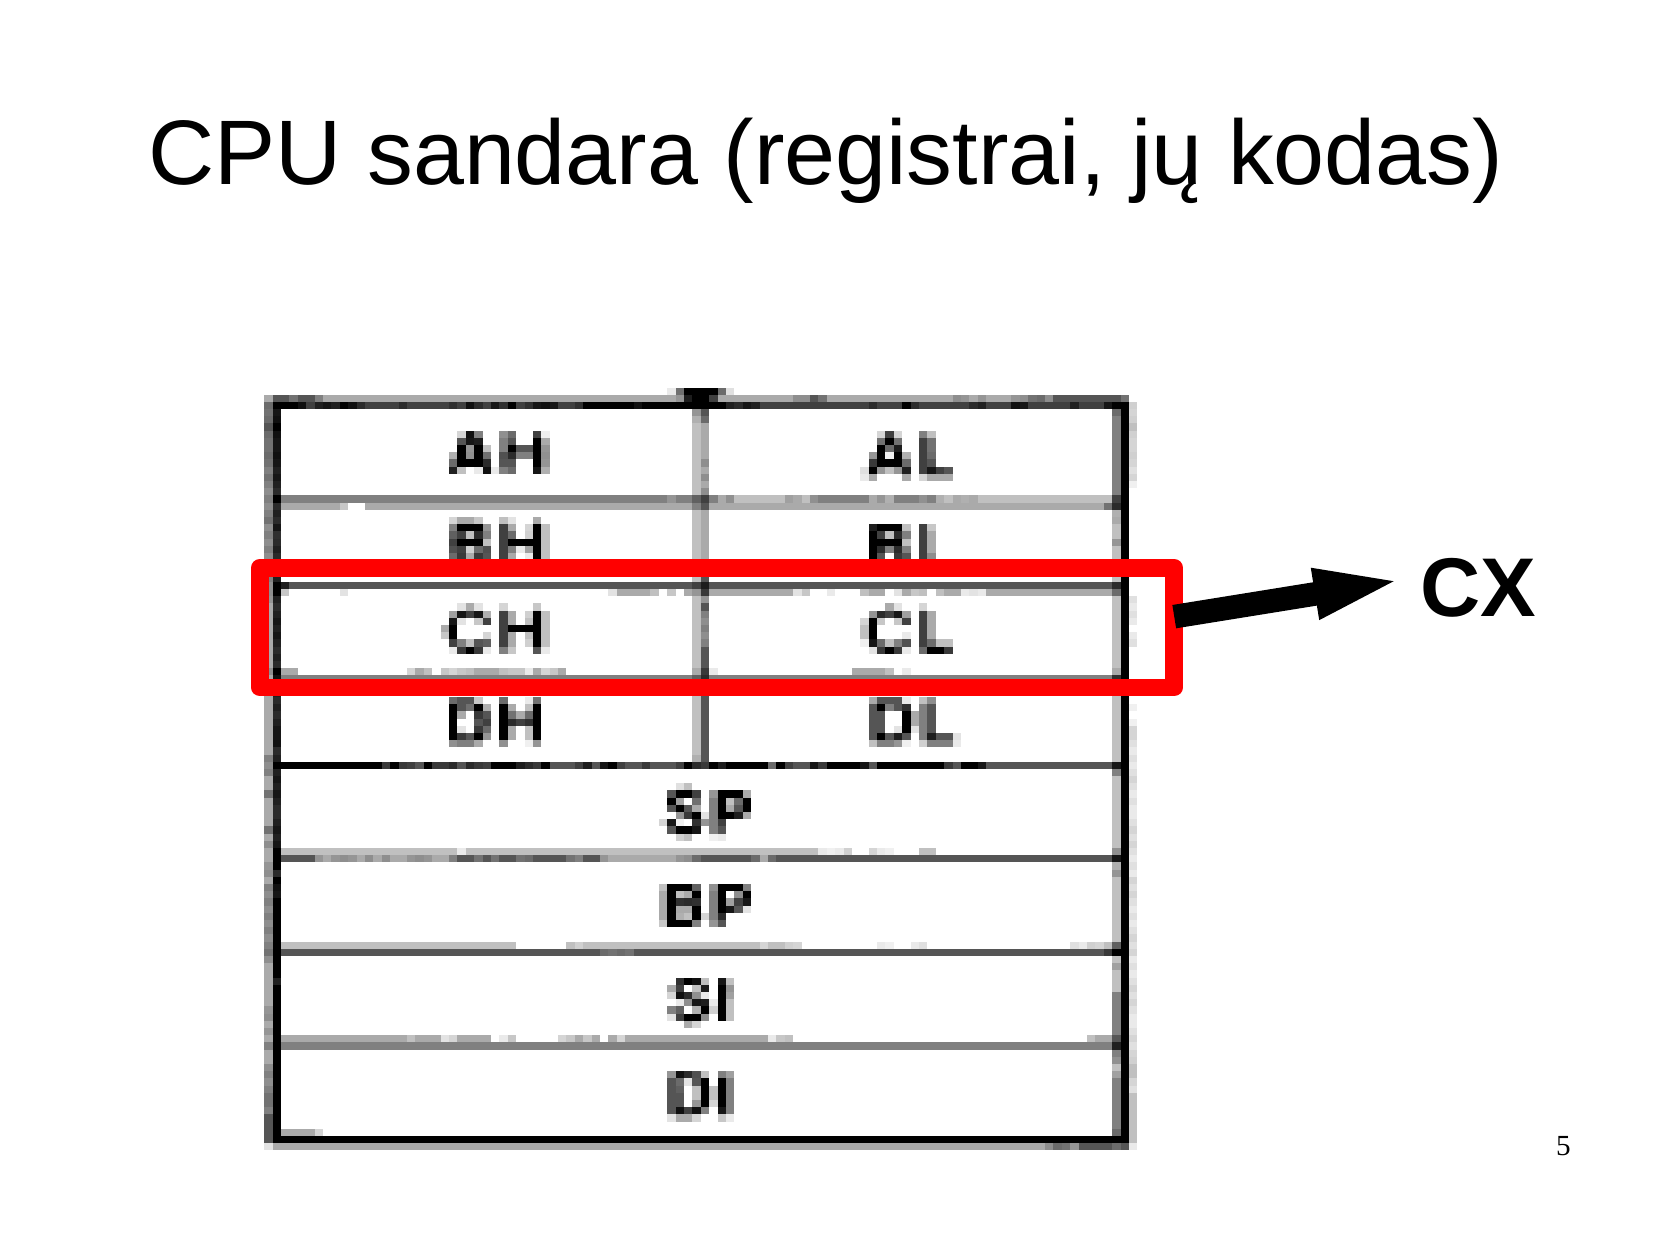

# CPU sandara (registrai, jų kodas)
CX
KA-2
5